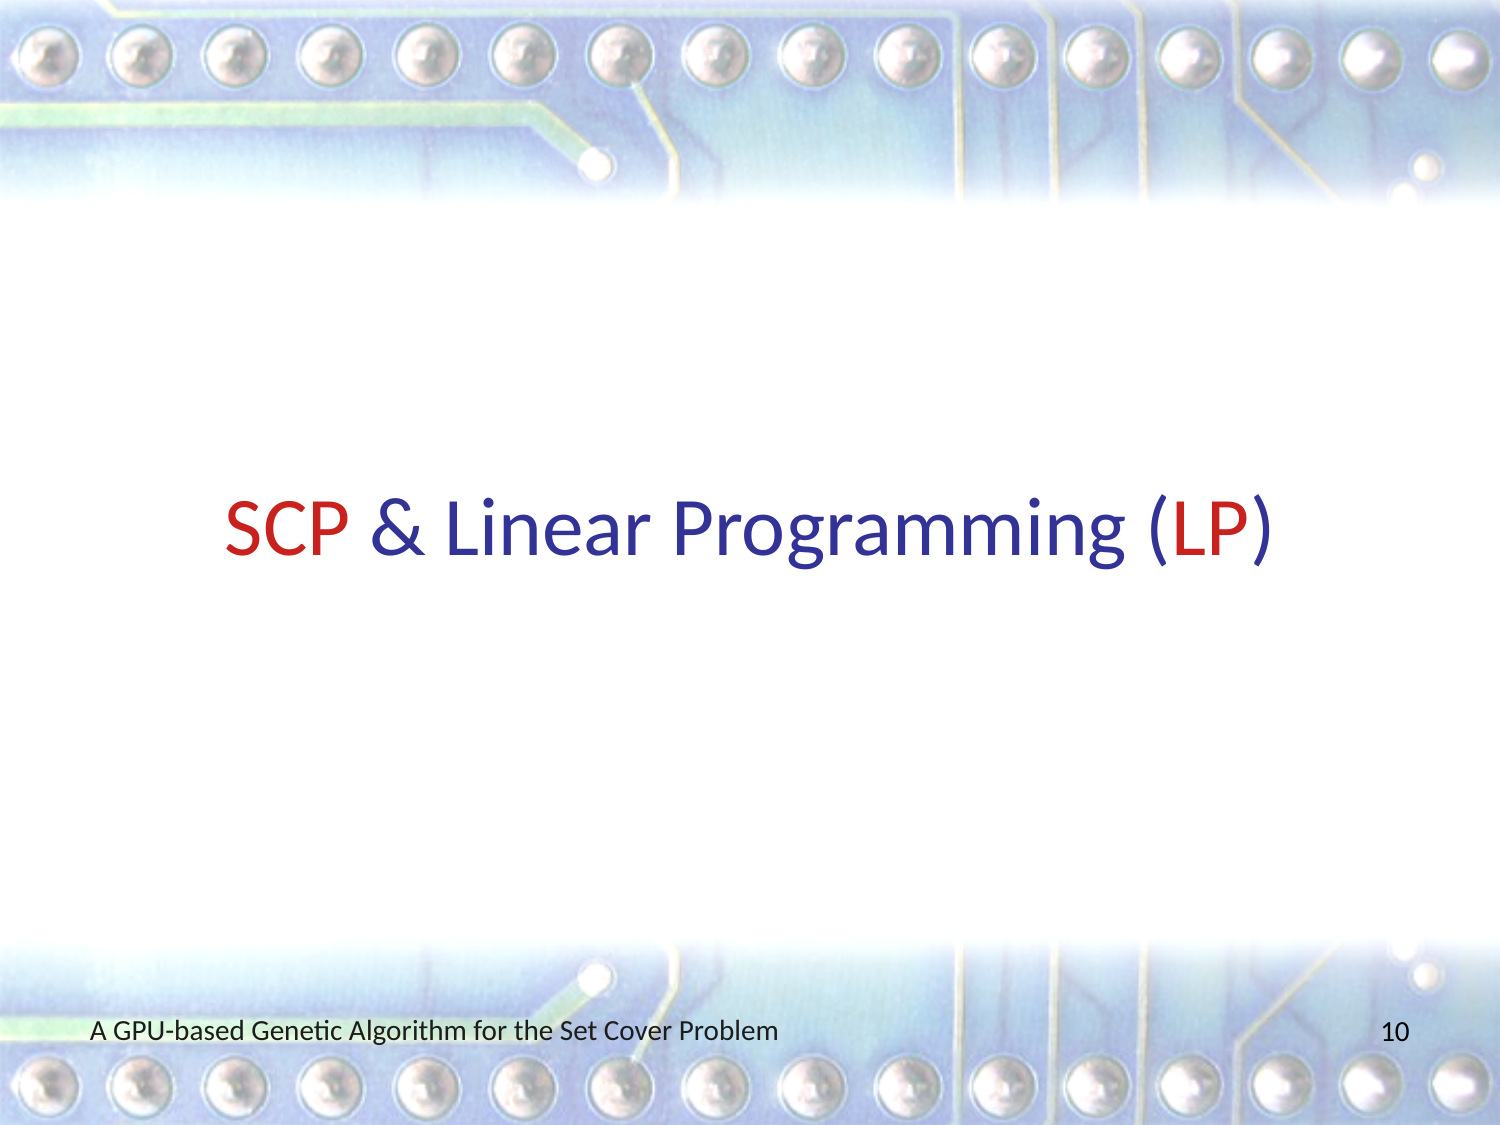

# SCP & Linear Programming (LP)
A GPU-based Genetic Algorithm for the Set Cover Problem
10